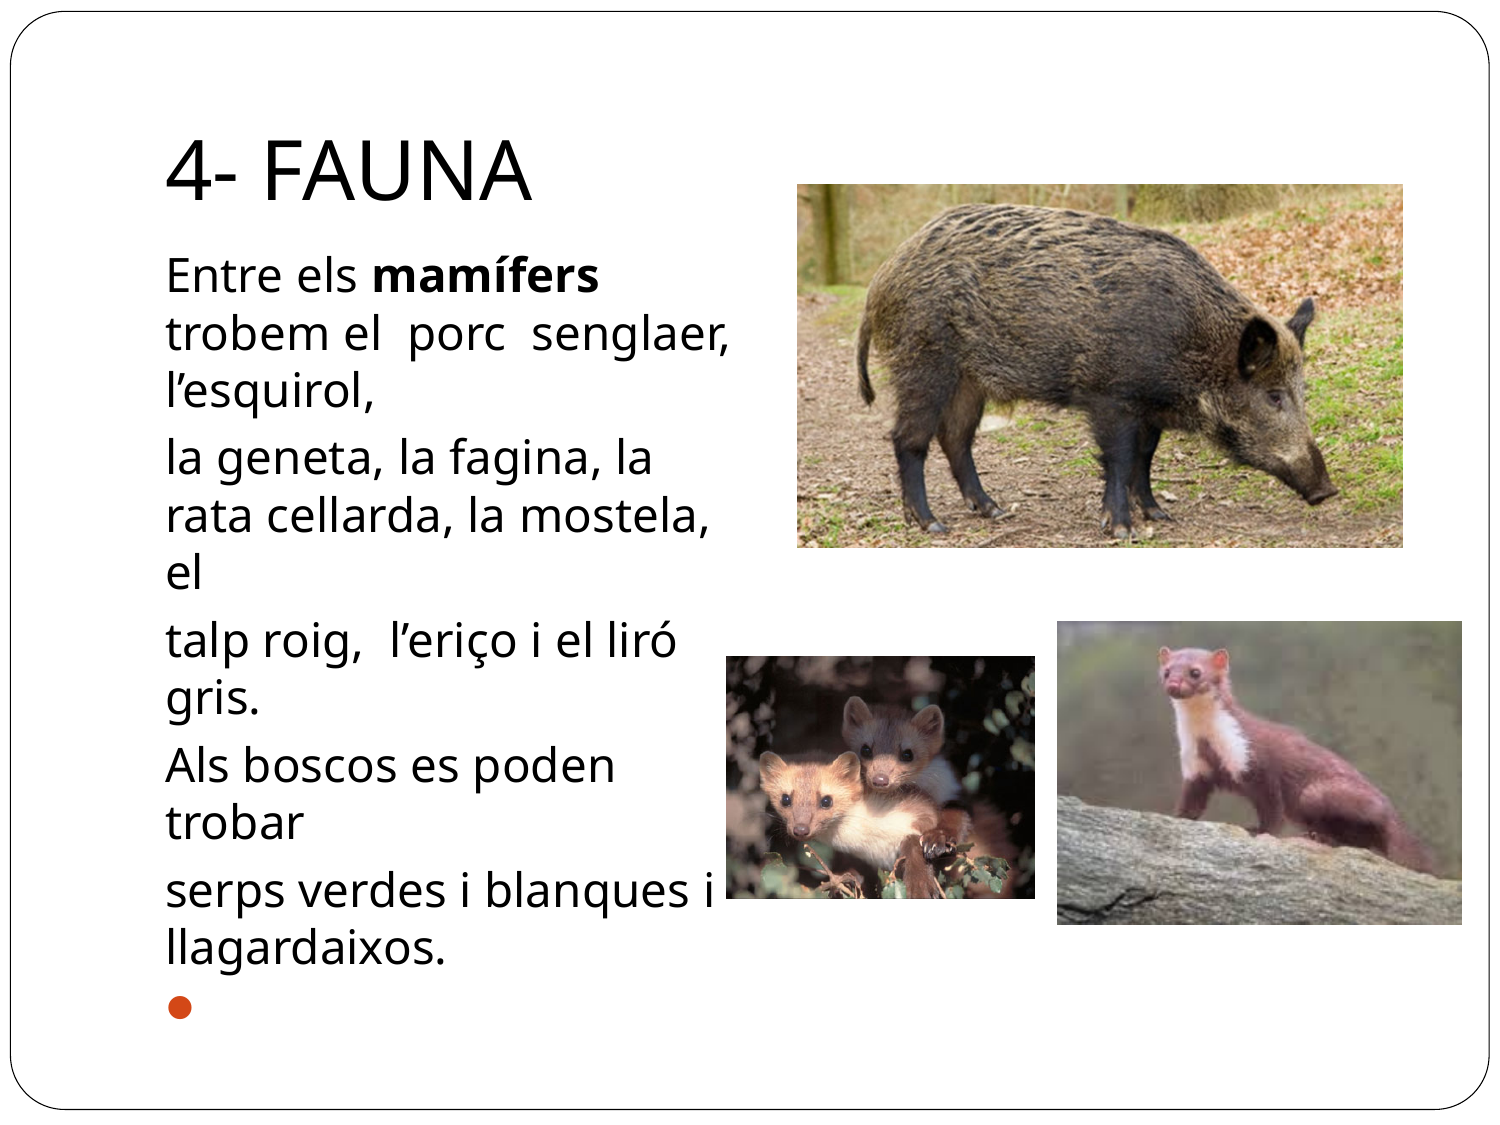

# 4- FAUNA
Entre els mamífers trobem el porc senglaer, l’esquirol,
la geneta, la fagina, la rata cellarda, la mostela, el
talp roig, l’eriço i el liró gris.
Als boscos es poden trobar
serps verdes i blanques i llagardaixos.
.